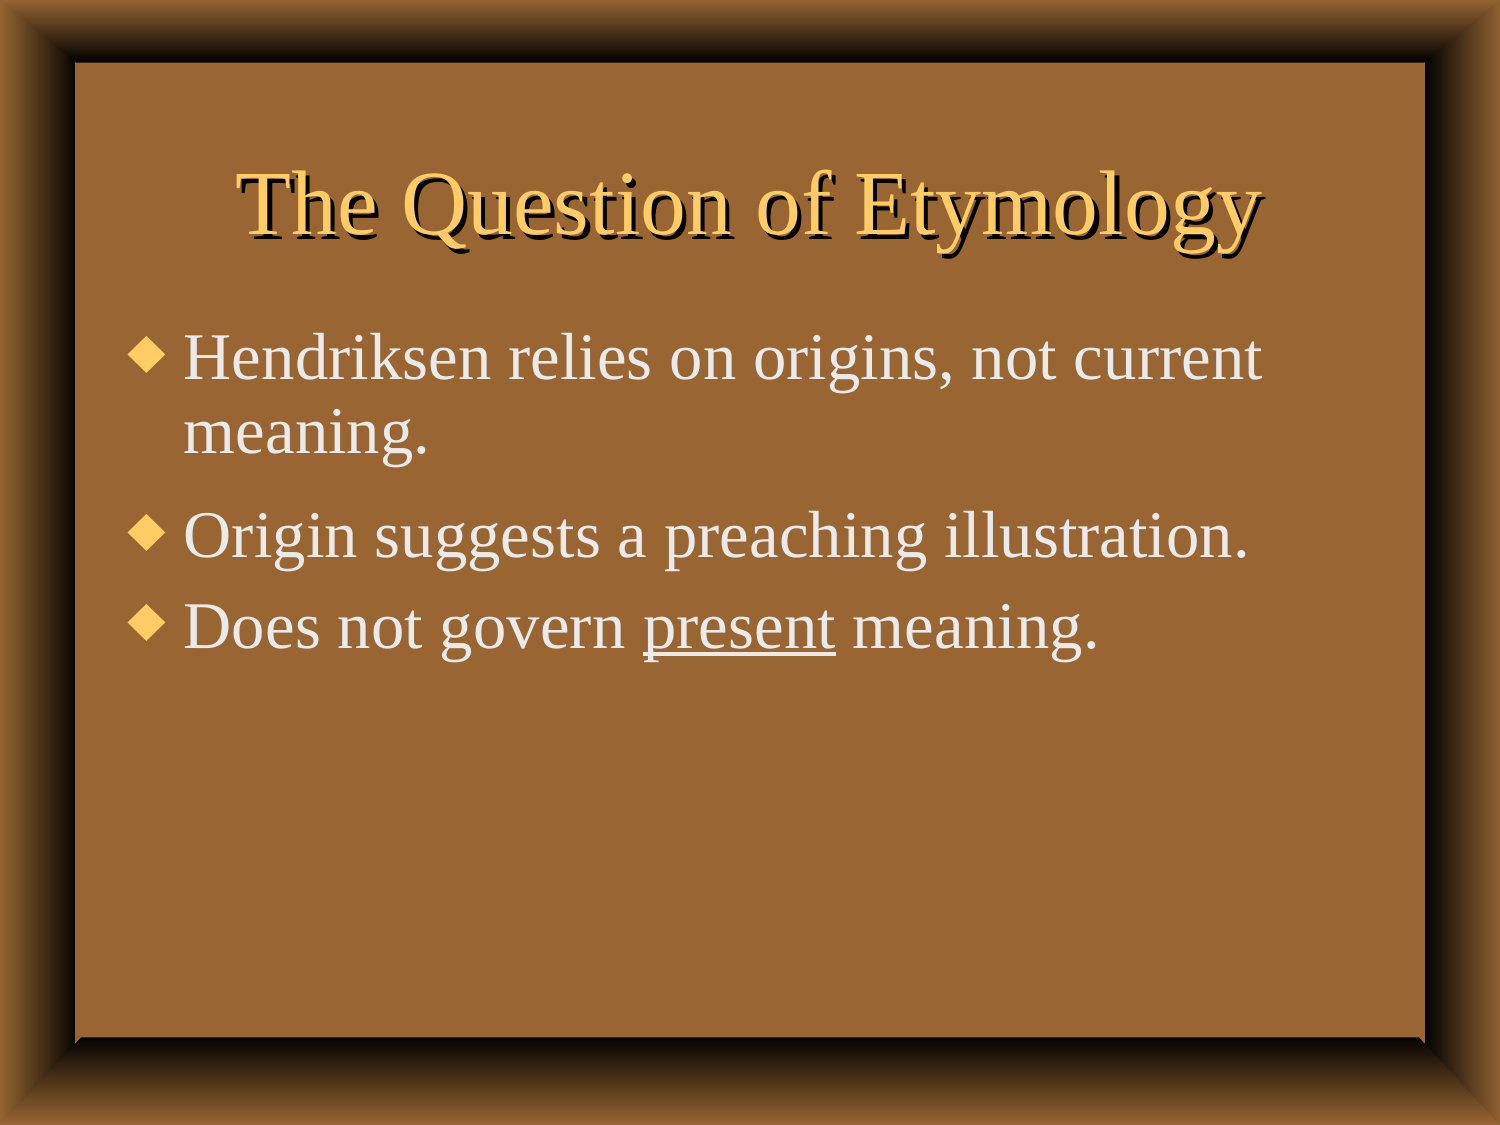

# The Question of Etymology
Hendriksen relies on origins, not current meaning.
Origin suggests a preaching illustration.
Does not govern present meaning.